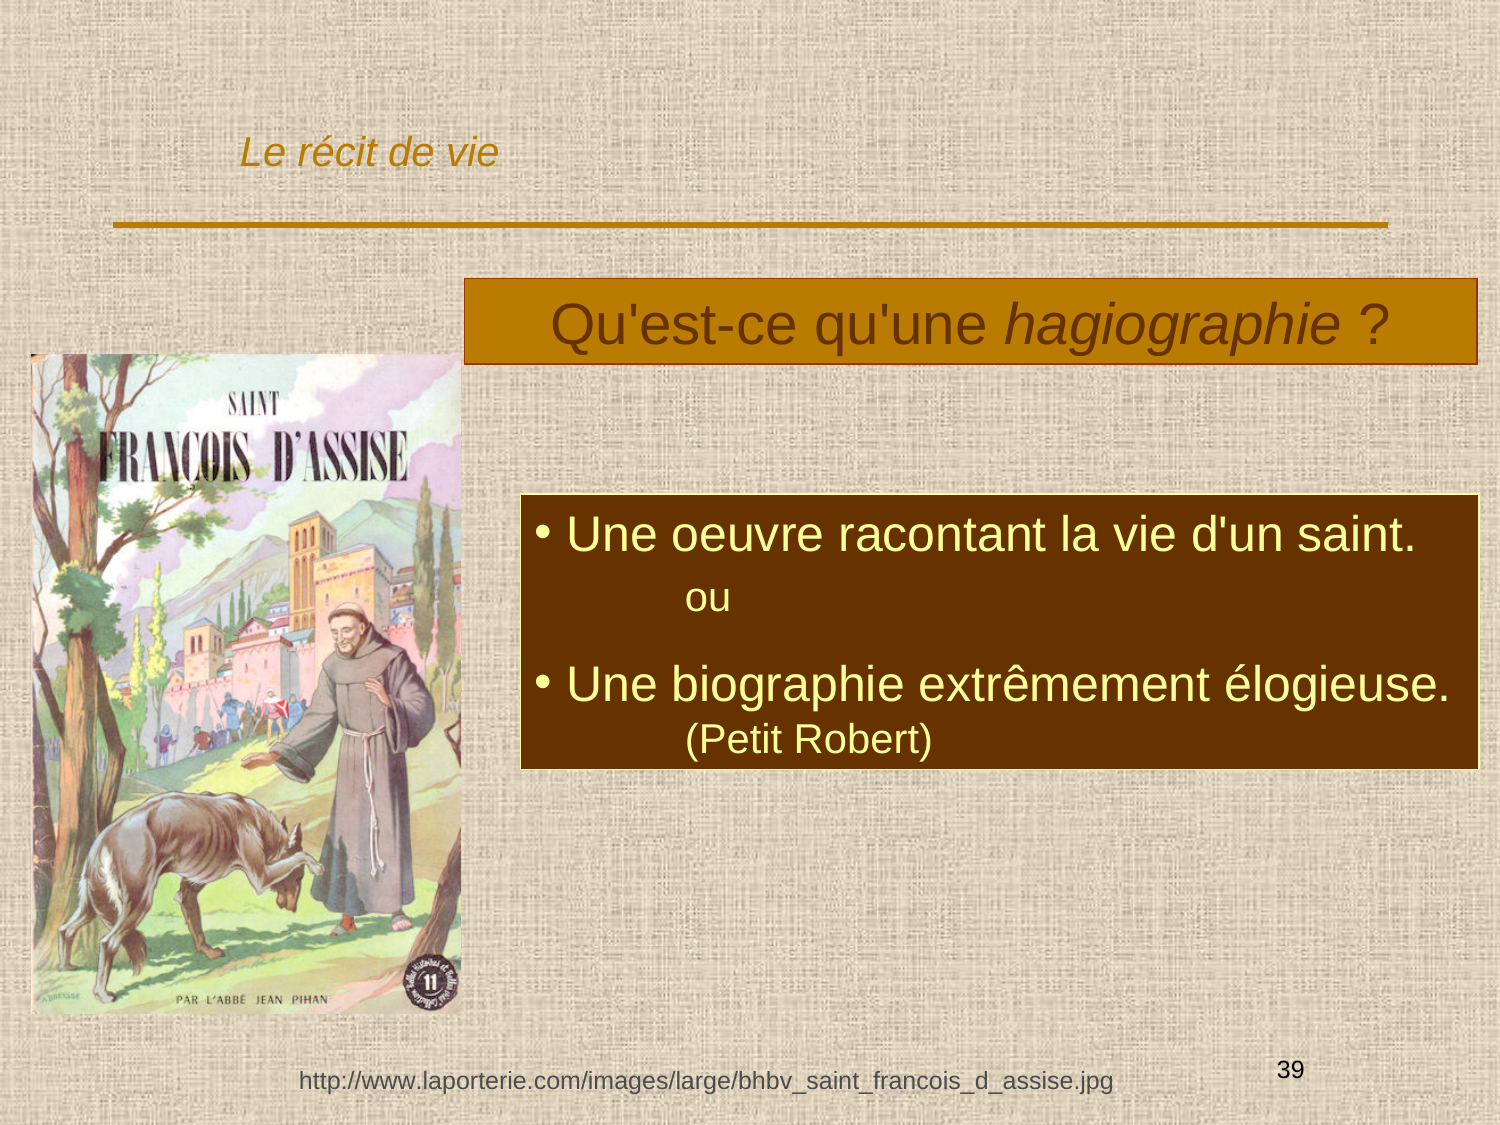

Le récit de vie
Qu'est-ce qu'une hagiographie ?
 Une oeuvre racontant la vie d'un saint.
	ou
 Une biographie extrêmement élogieuse.
	(Petit Robert)
39
http://www.laporterie.com/images/large/bhbv_saint_francois_d_assise.jpg